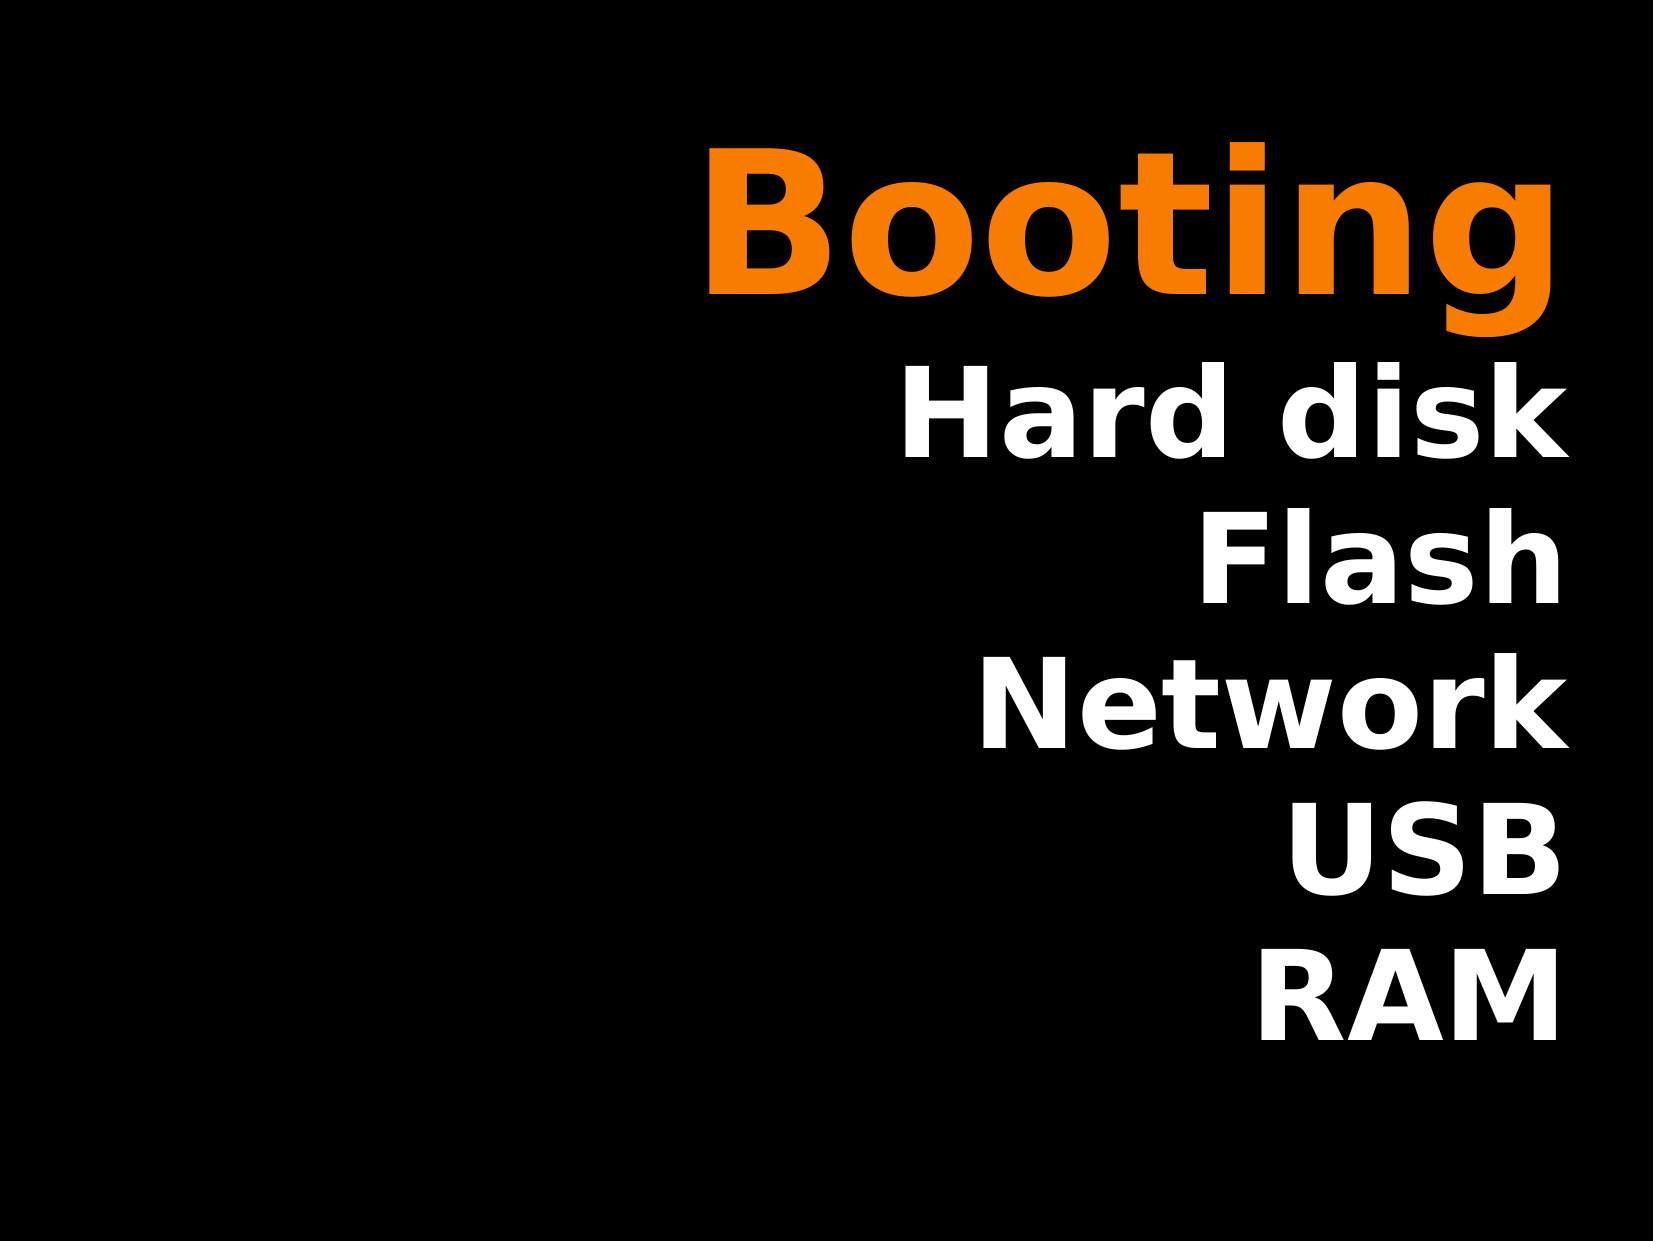

Booting
Hard disk
Flash
Network
USB
RAM